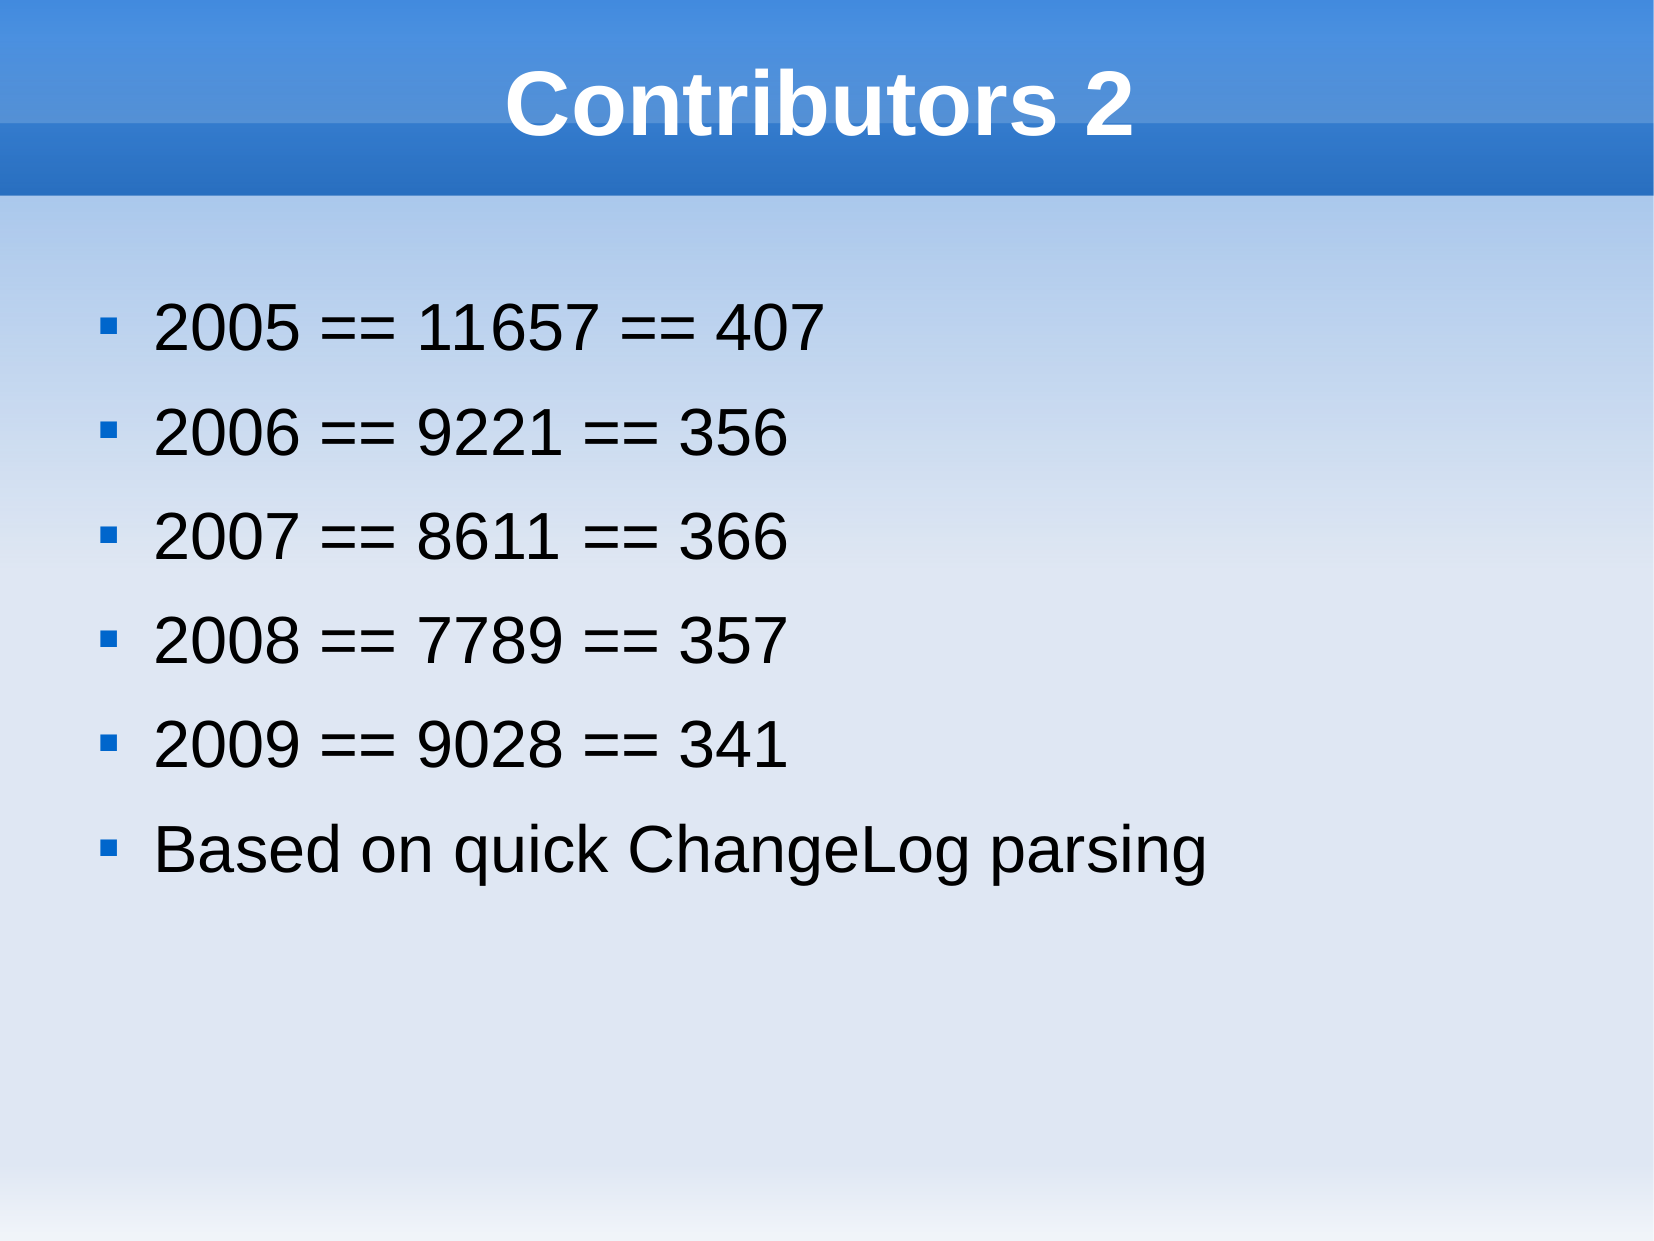

# Contributors 2
2005 == 11657 == 407
2006 == 9221 == 356
2007 == 8611 == 366
2008 == 7789 == 357
2009 == 9028 == 341
Based on quick ChangeLog parsing